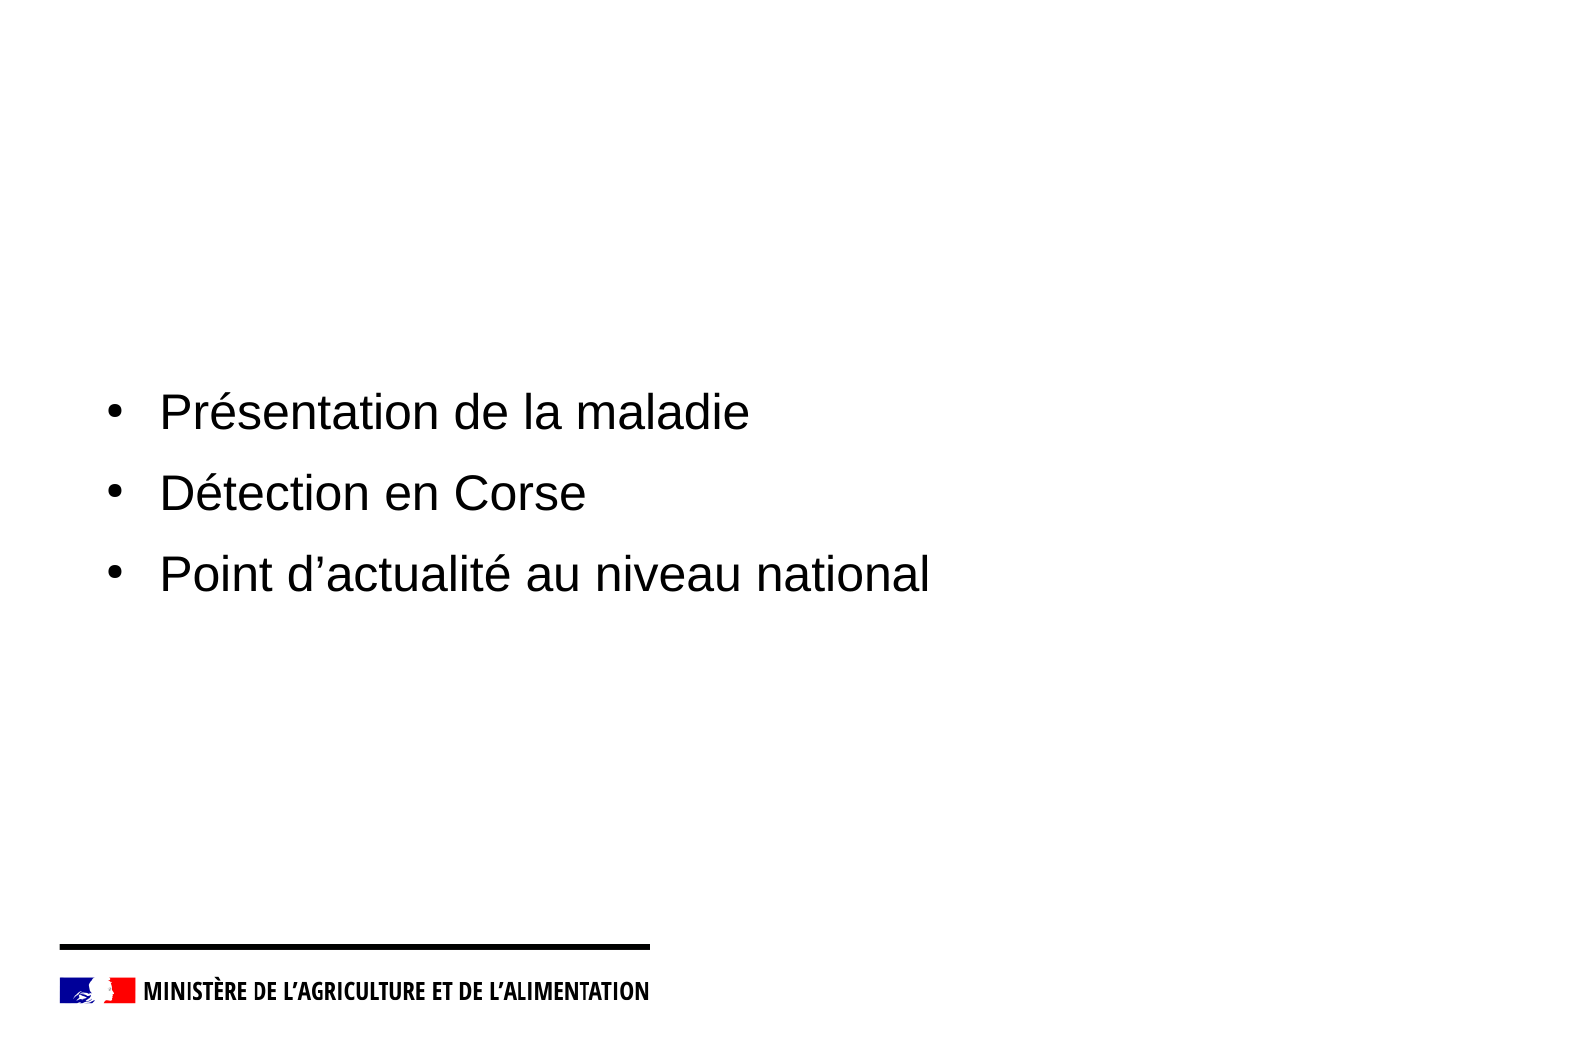

# Présentation de la maladie
Détection en Corse
Point d’actualité au niveau national